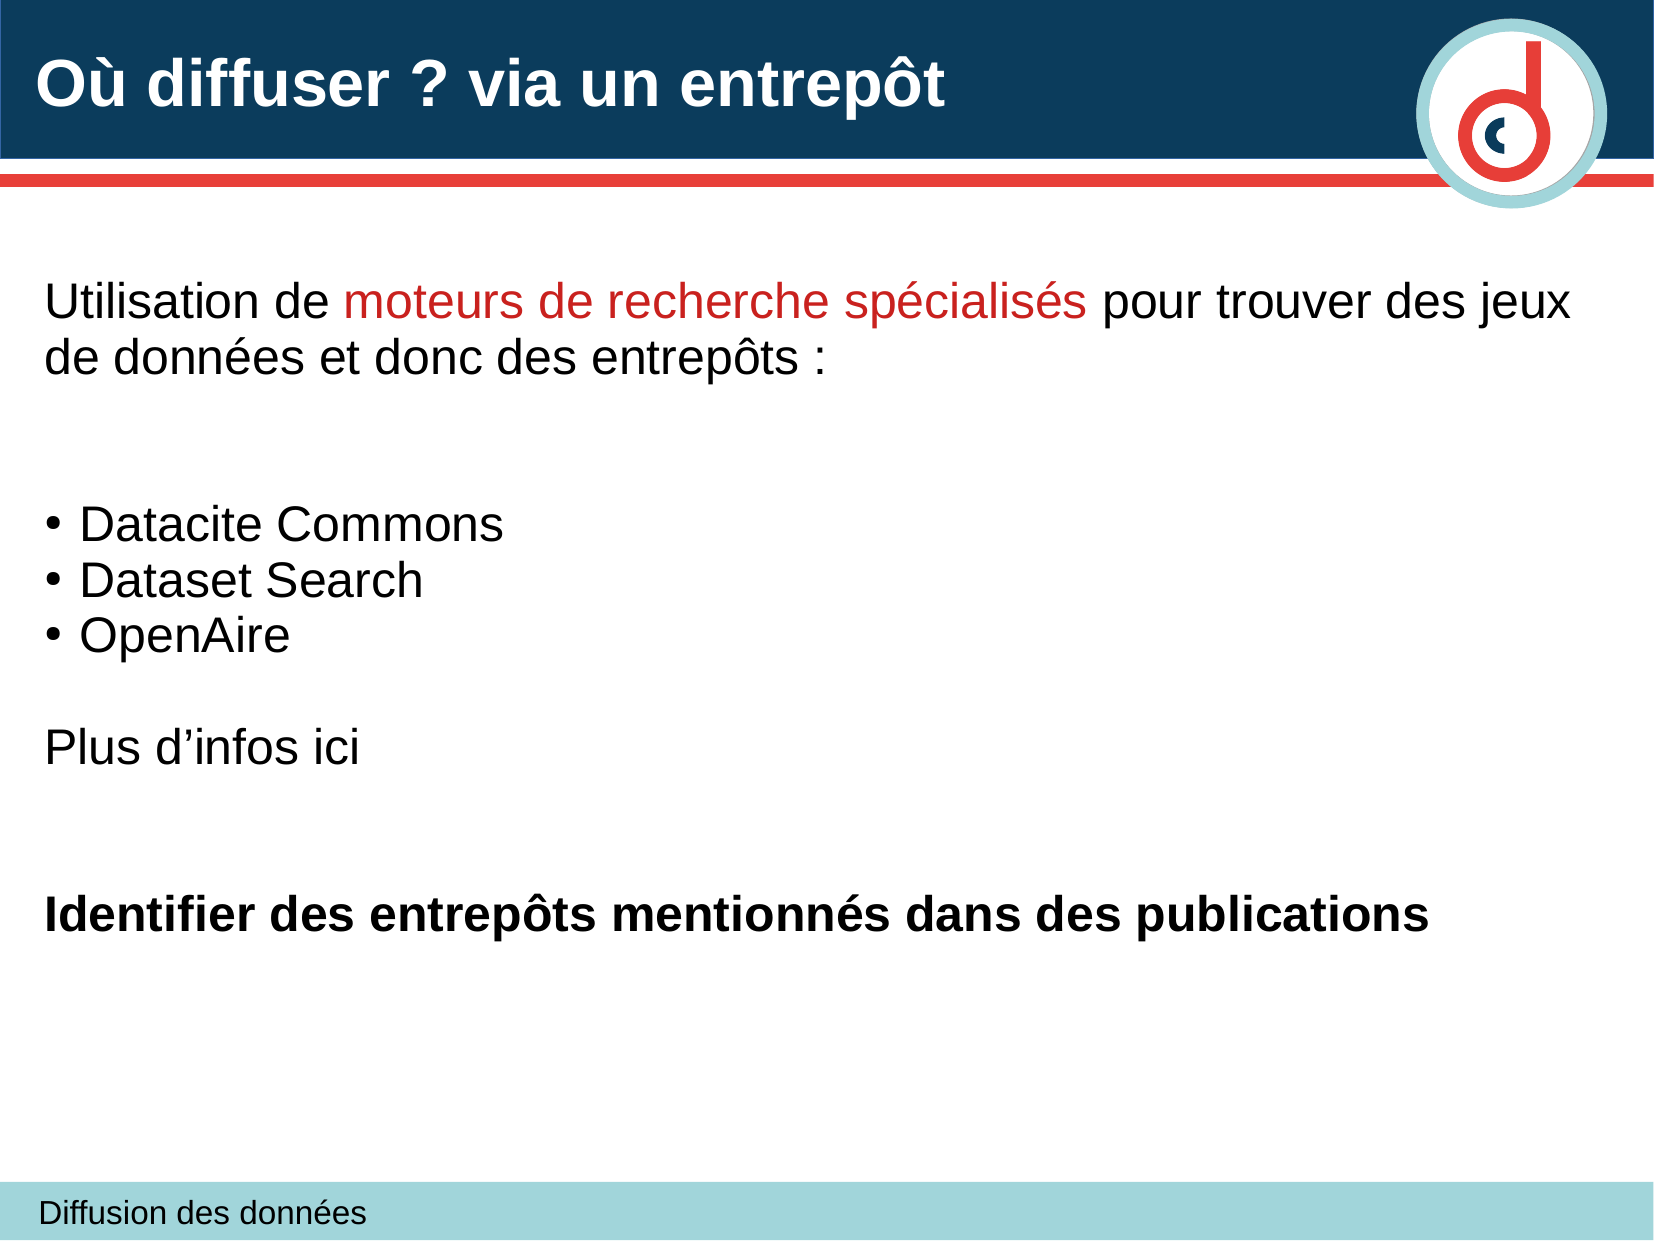

# Où diffuser ? via un entrepôt
Utilisation de moteurs de recherche spécialisés pour trouver des jeux de données et donc des entrepôts :
Datacite Commons
Dataset Search
OpenAire
Plus d’infos ici
Identifier des entrepôts mentionnés dans des publications
Diffusion des données